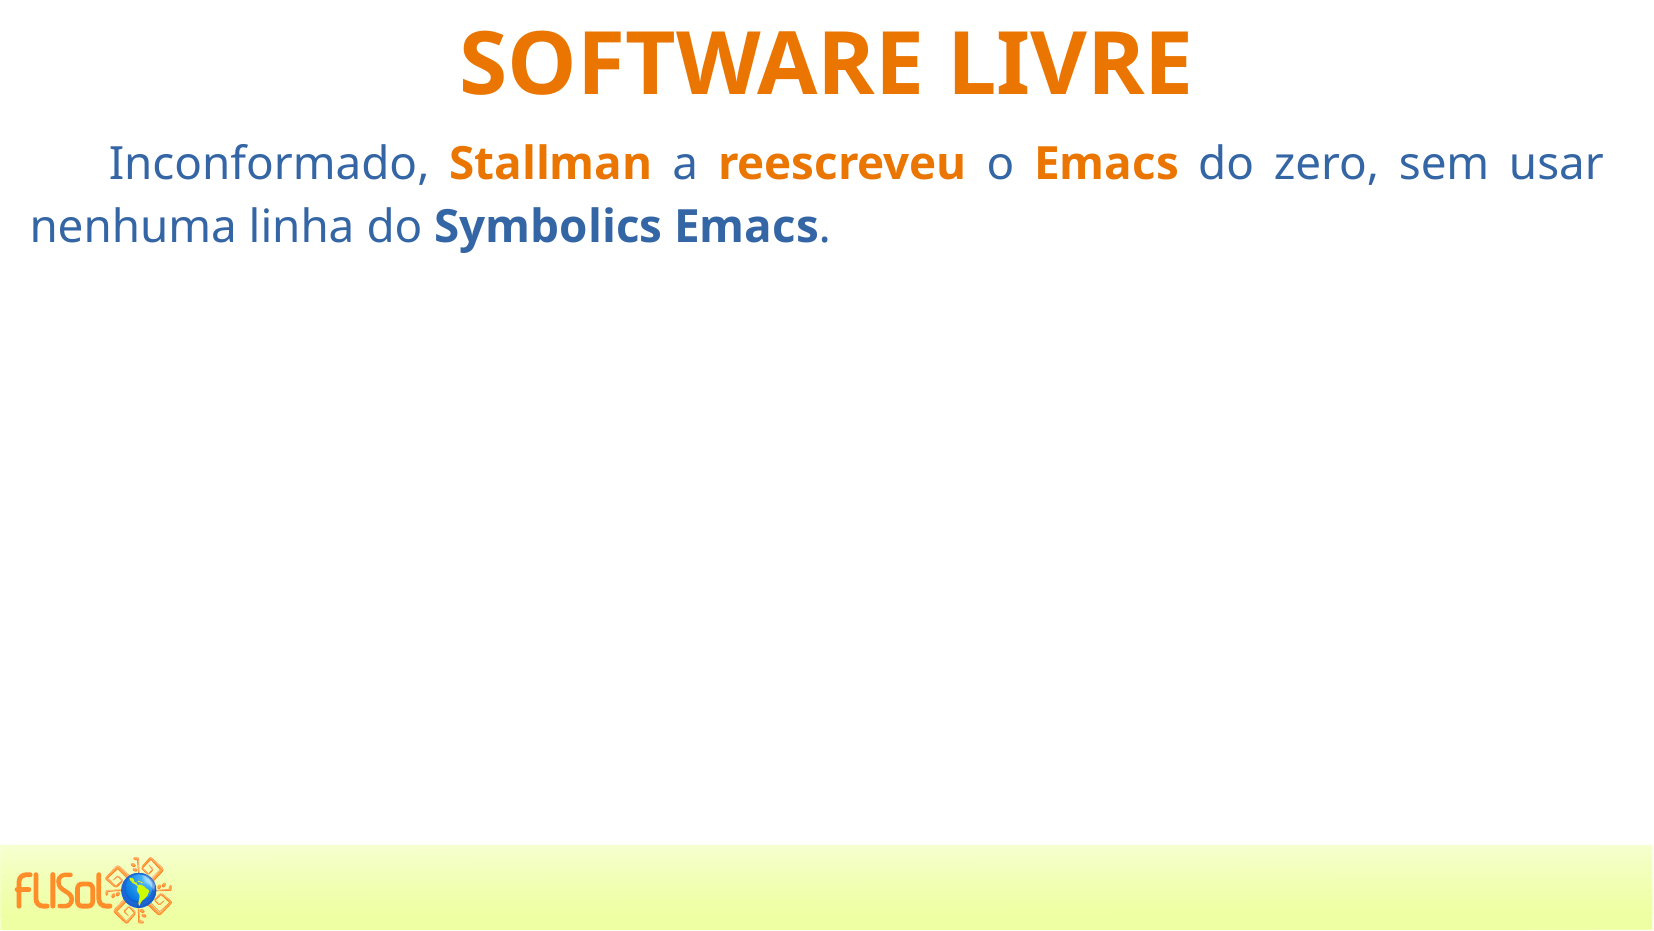

SOFTWARE LIVRE
 Inconformado, Stallman a reescreveu o Emacs do zero, sem usar nenhuma linha do Symbolics Emacs.